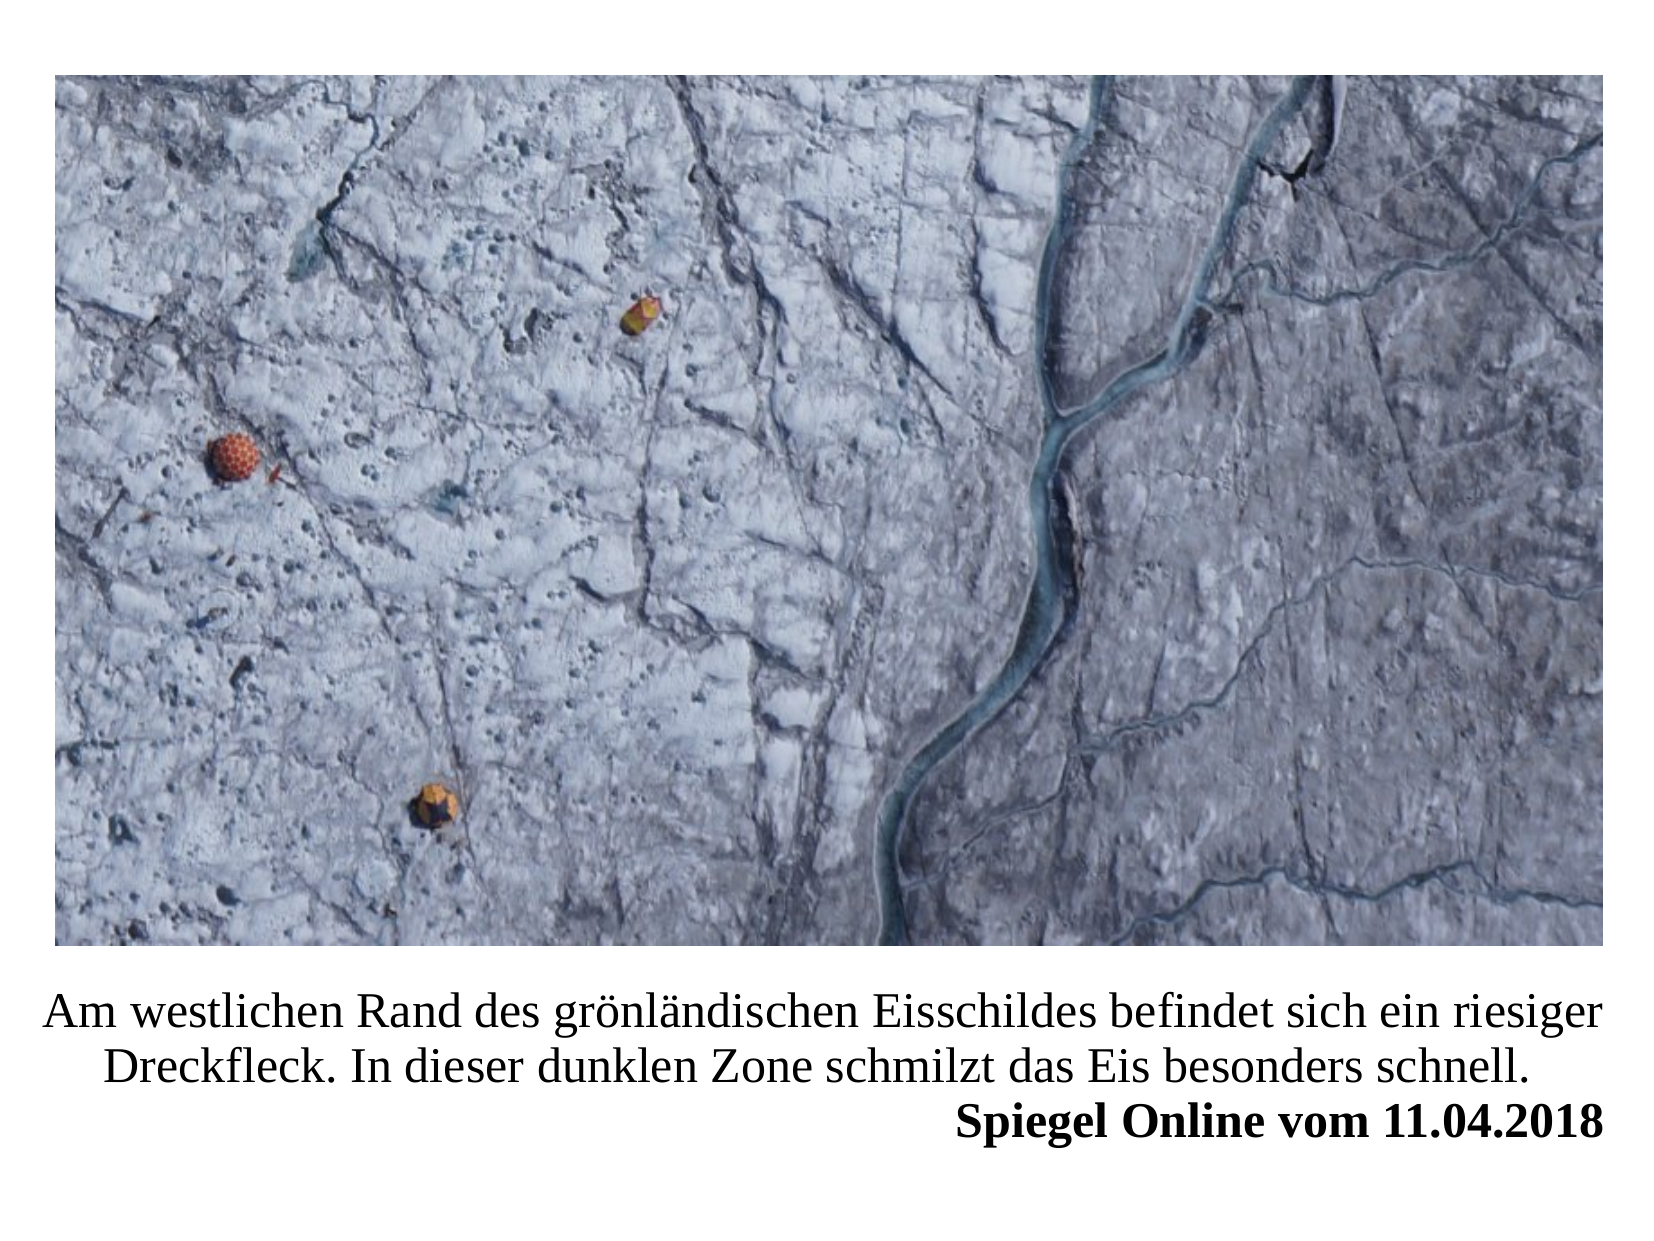

Am westlichen Rand des grönländischen Eisschildes befindet sich ein riesiger Dreckfleck. In dieser dunklen Zone schmilzt das Eis besonders schnell.
Spiegel Online vom 11.04.2018